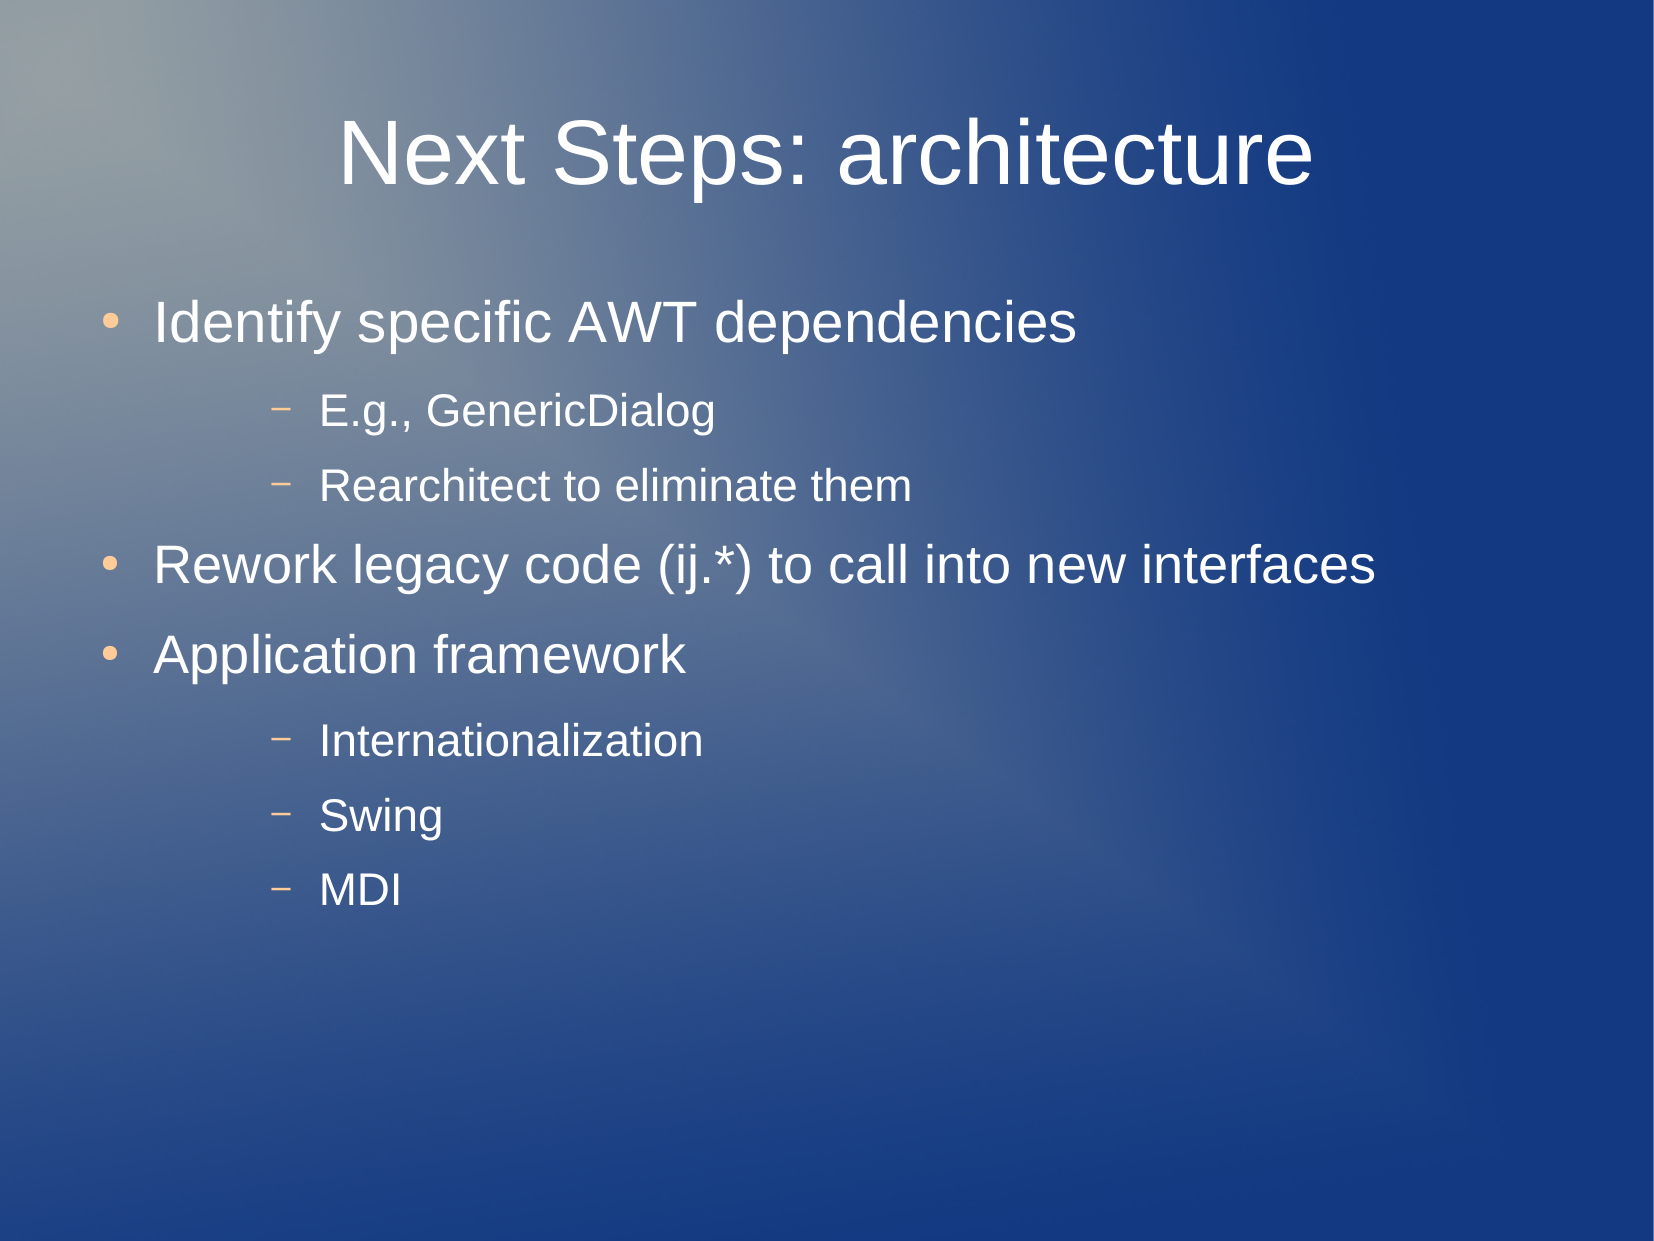

# Next Steps: architecture
Identify specific AWT dependencies
E.g., GenericDialog
Rearchitect to eliminate them
Rework legacy code (ij.*) to call into new interfaces
Application framework
Internationalization
Swing
MDI